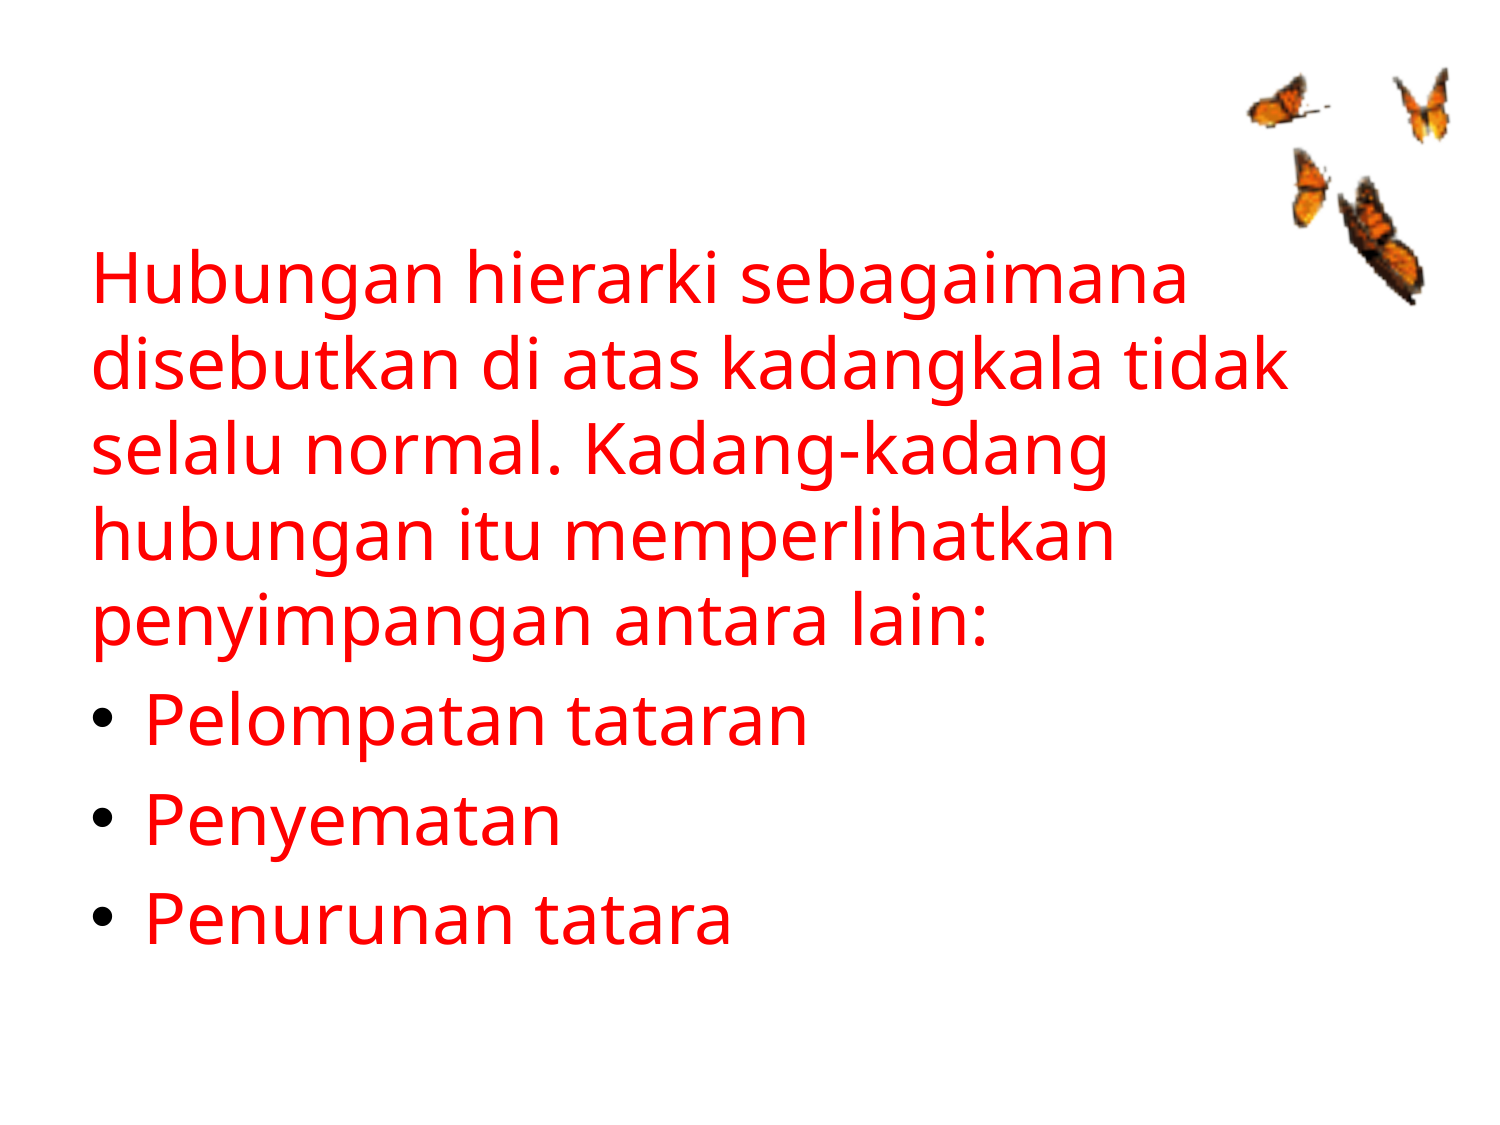

#
Hubungan hierarki sebagaimana disebutkan di atas kadangkala tidak selalu normal. Kadang-kadang hubungan itu memperlihatkan penyimpangan antara lain:
Pelompatan tataran
Penyematan
Penurunan tatara